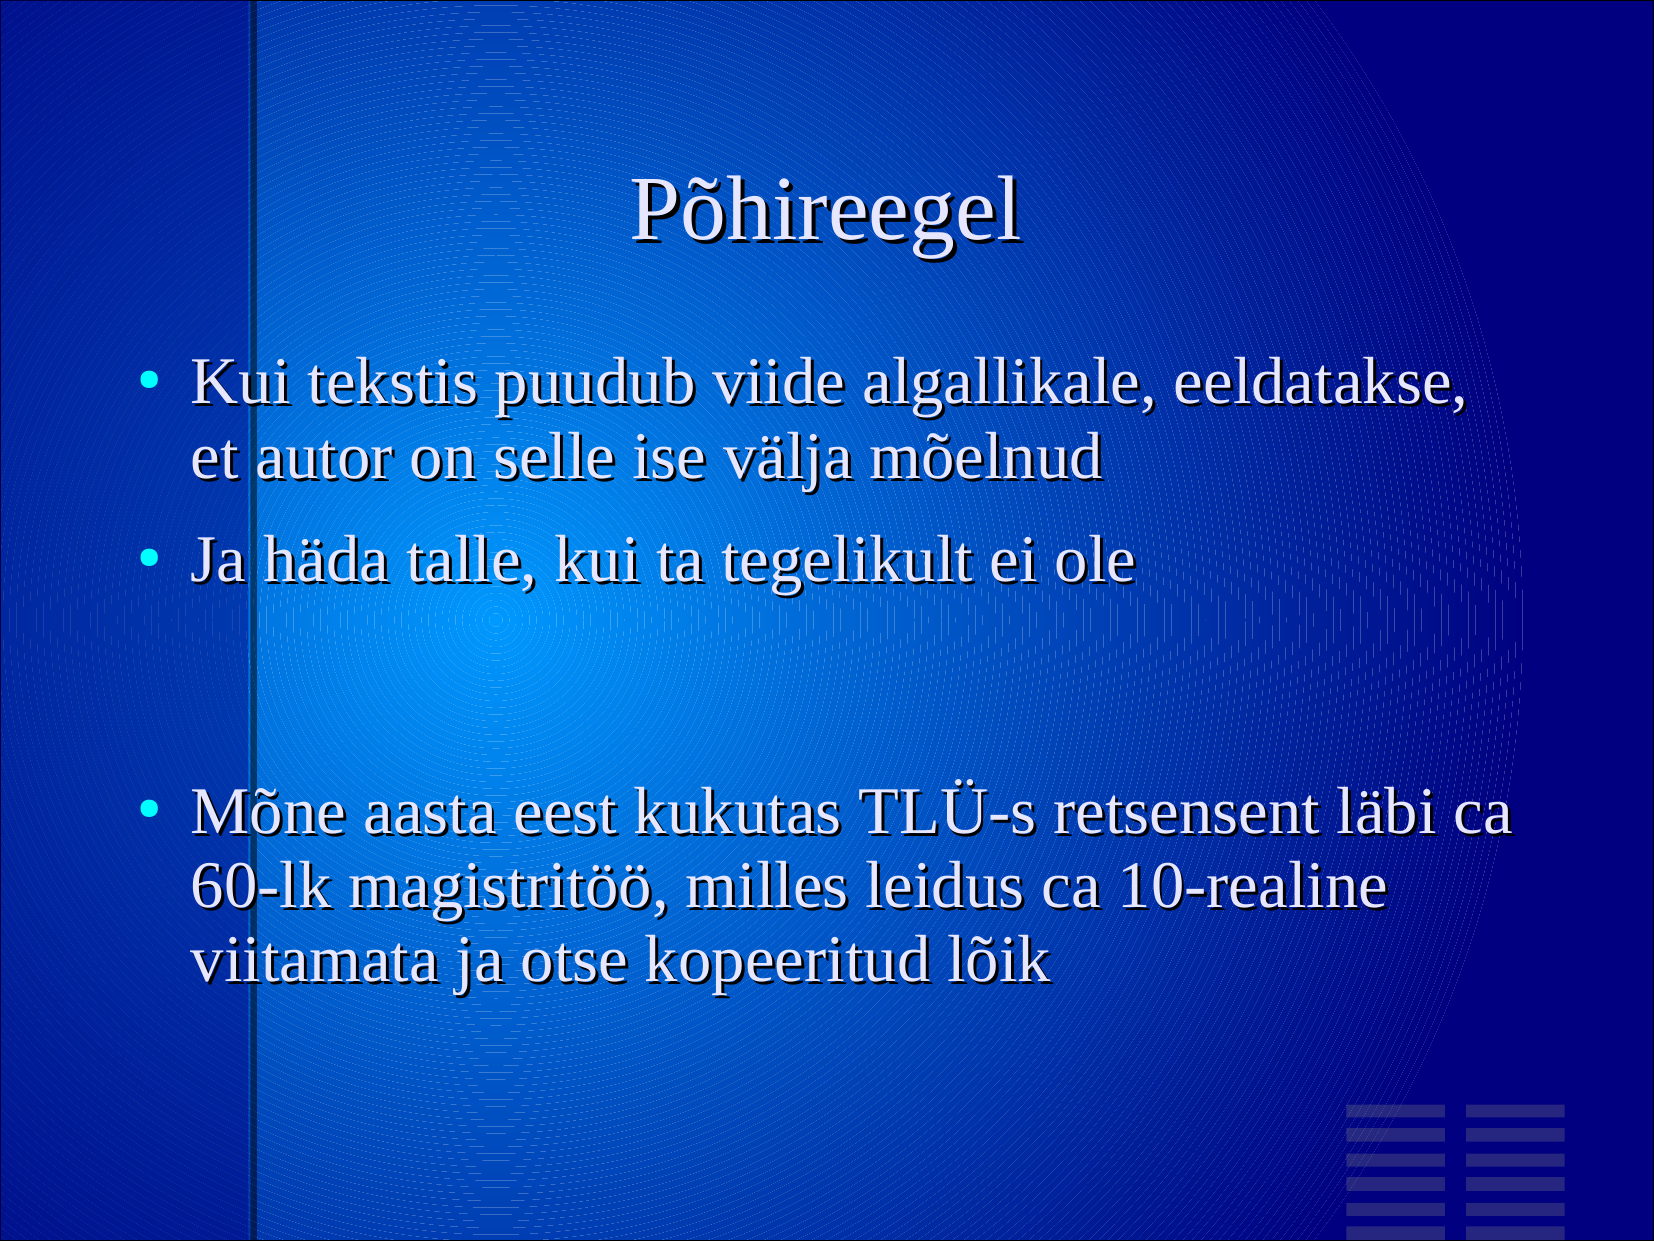

# Põhireegel
Kui tekstis puudub viide algallikale, eeldatakse, et autor on selle ise välja mõelnud
Ja häda talle, kui ta tegelikult ei ole
Mõne aasta eest kukutas TLÜ-s retsensent läbi ca 60-lk magistritöö, milles leidus ca 10-realine viitamata ja otse kopeeritud lõik